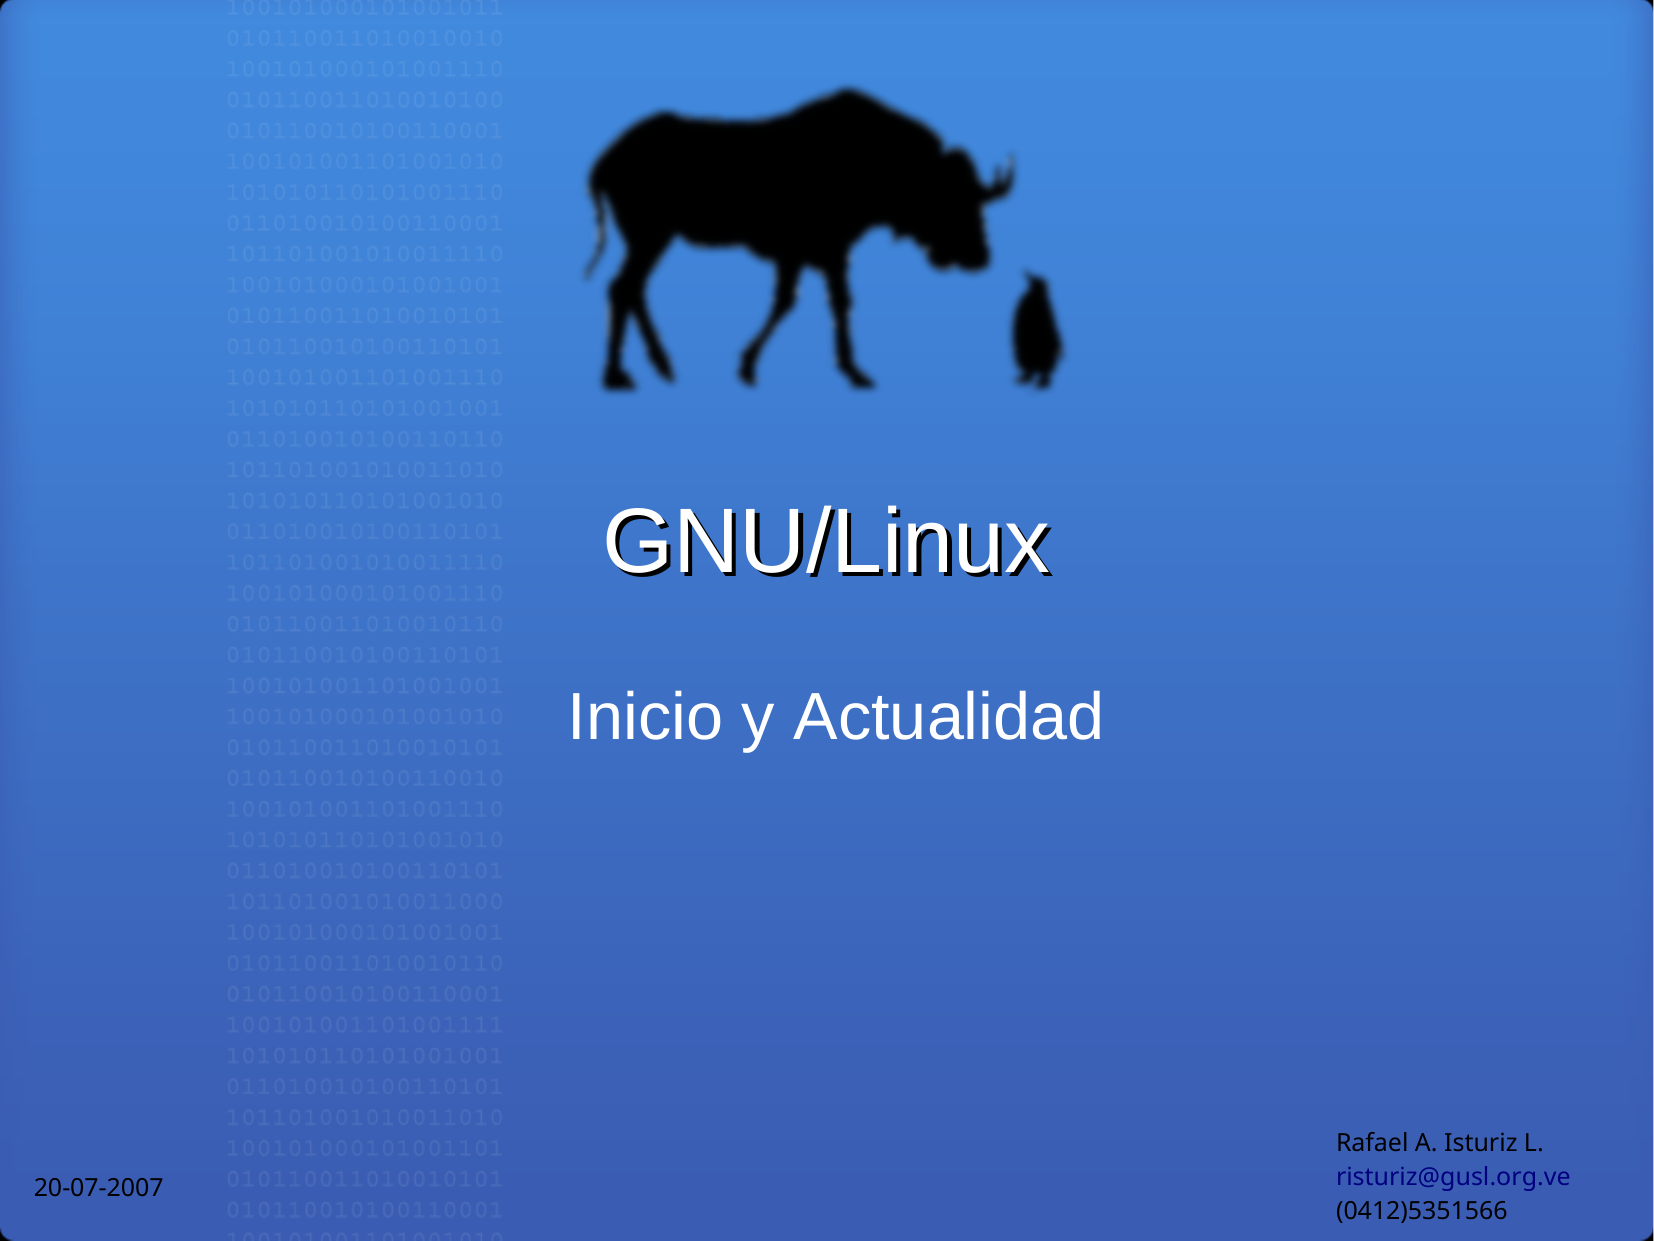

# GNU/Linux
Inicio y Actualidad
Rafael A. Isturiz L.
risturiz@gusl.org.ve
(0412)5351566
20-07-2007